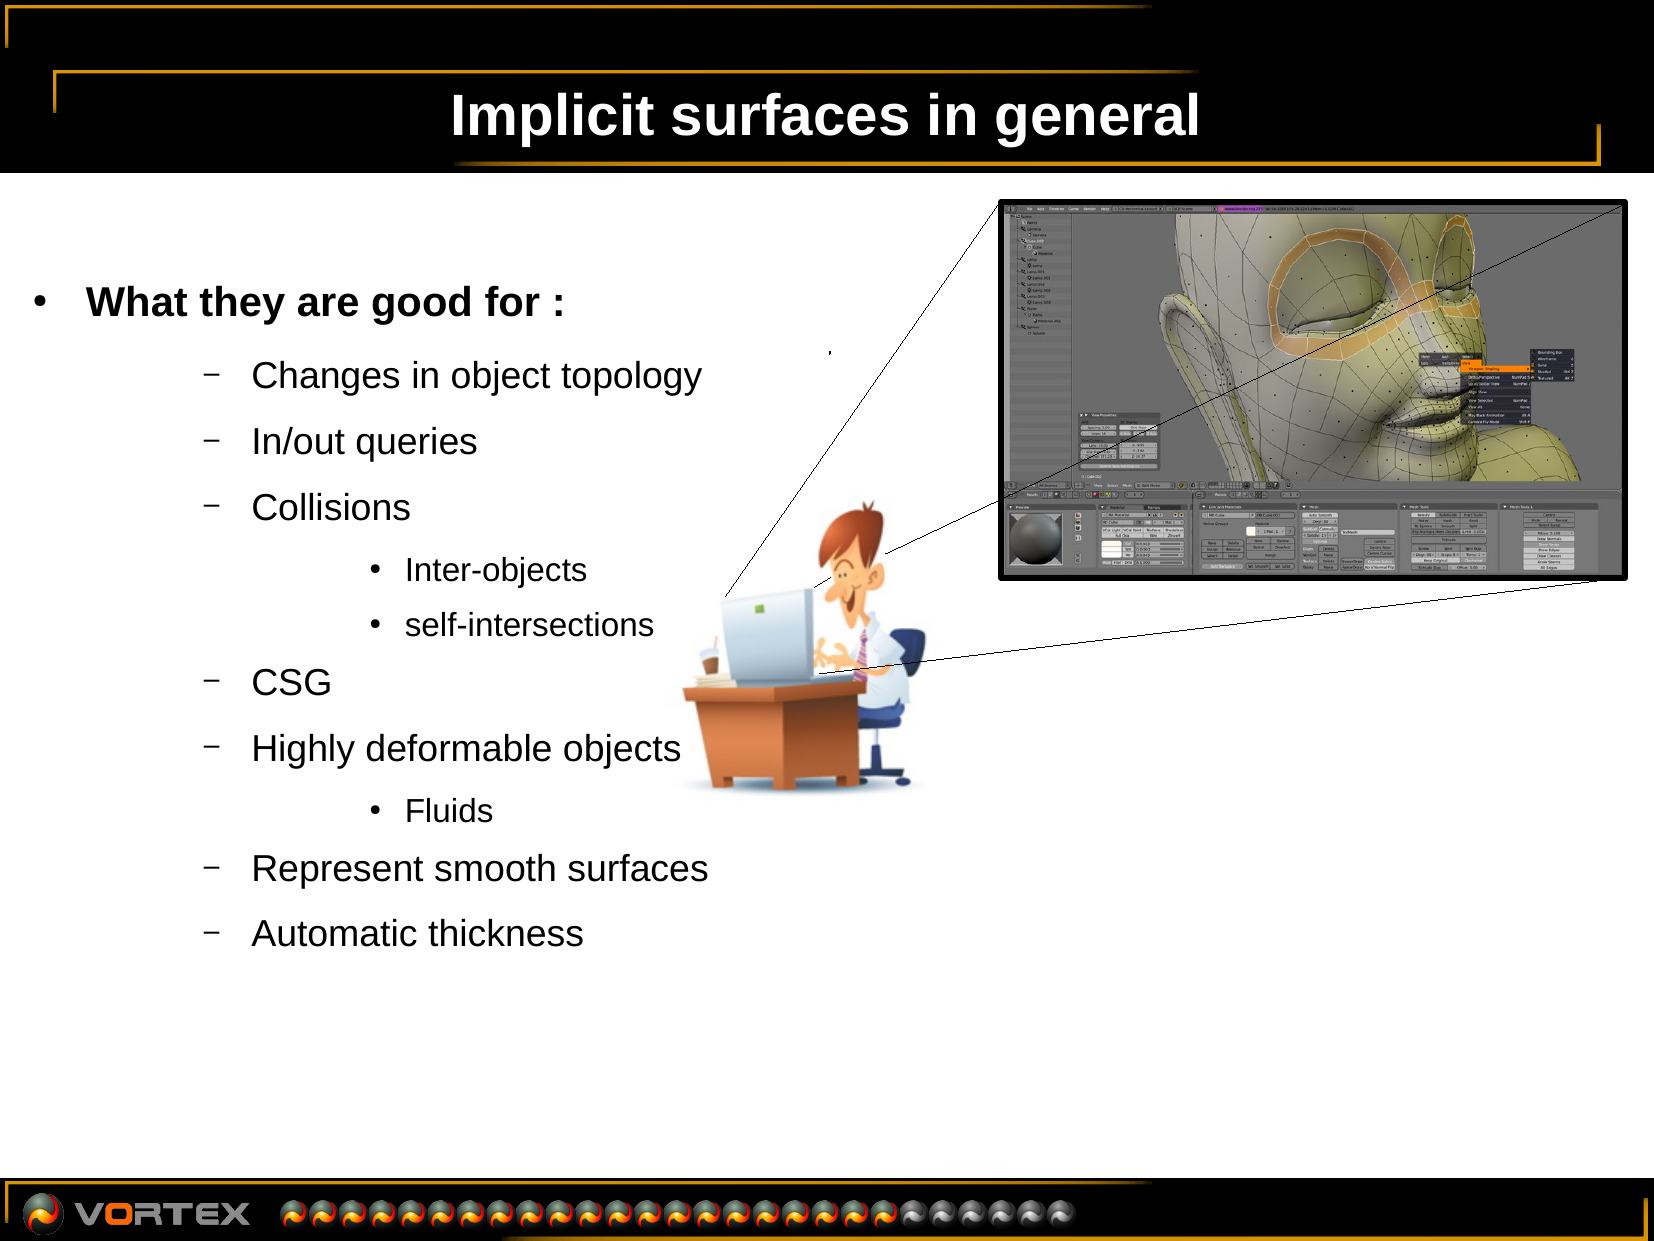

# Implicit surfaces in general
What they are good for :
Changes in object topology
In/out queries
Collisions
Inter-objects
self-intersections
CSG
Highly deformable objects
Fluids
Represent smooth surfaces
Automatic thickness